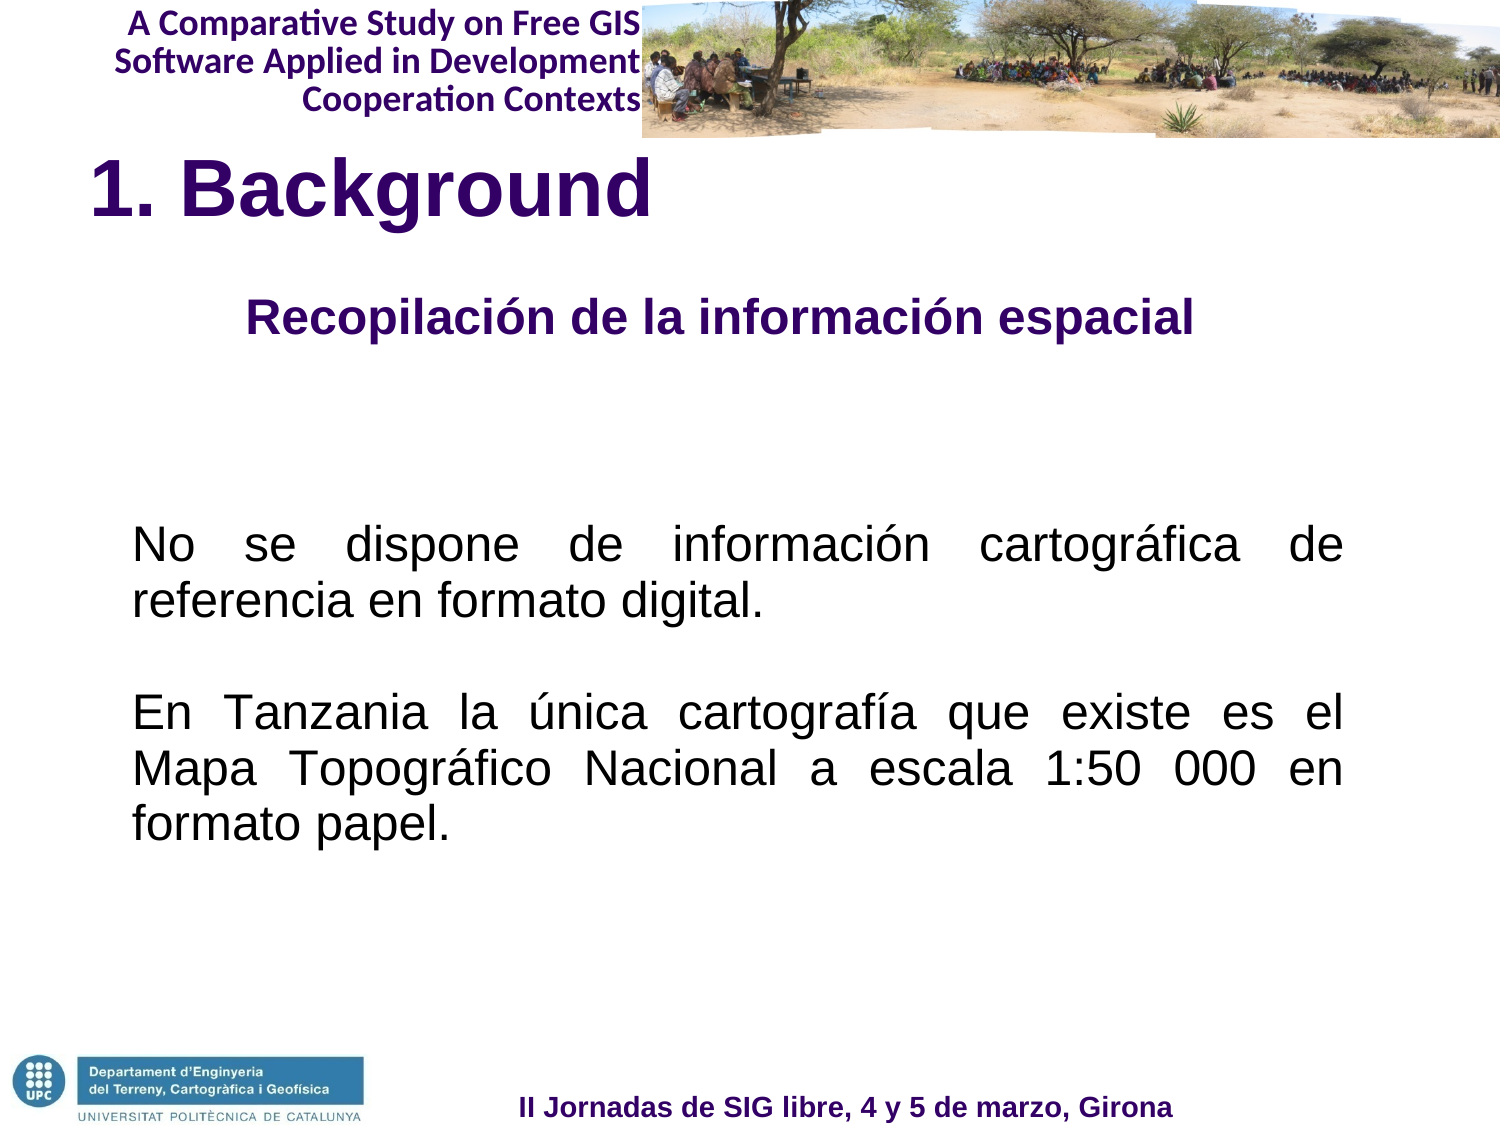

# 1. Background
Recopilación de la información espacial
No se dispone de información cartográfica de referencia en formato digital.
En Tanzania la única cartografía que existe es el Mapa Topográfico Nacional a escala 1:50 000 en formato papel.
II Jornadas de SIG libre, 4 y 5 de marzo, Girona